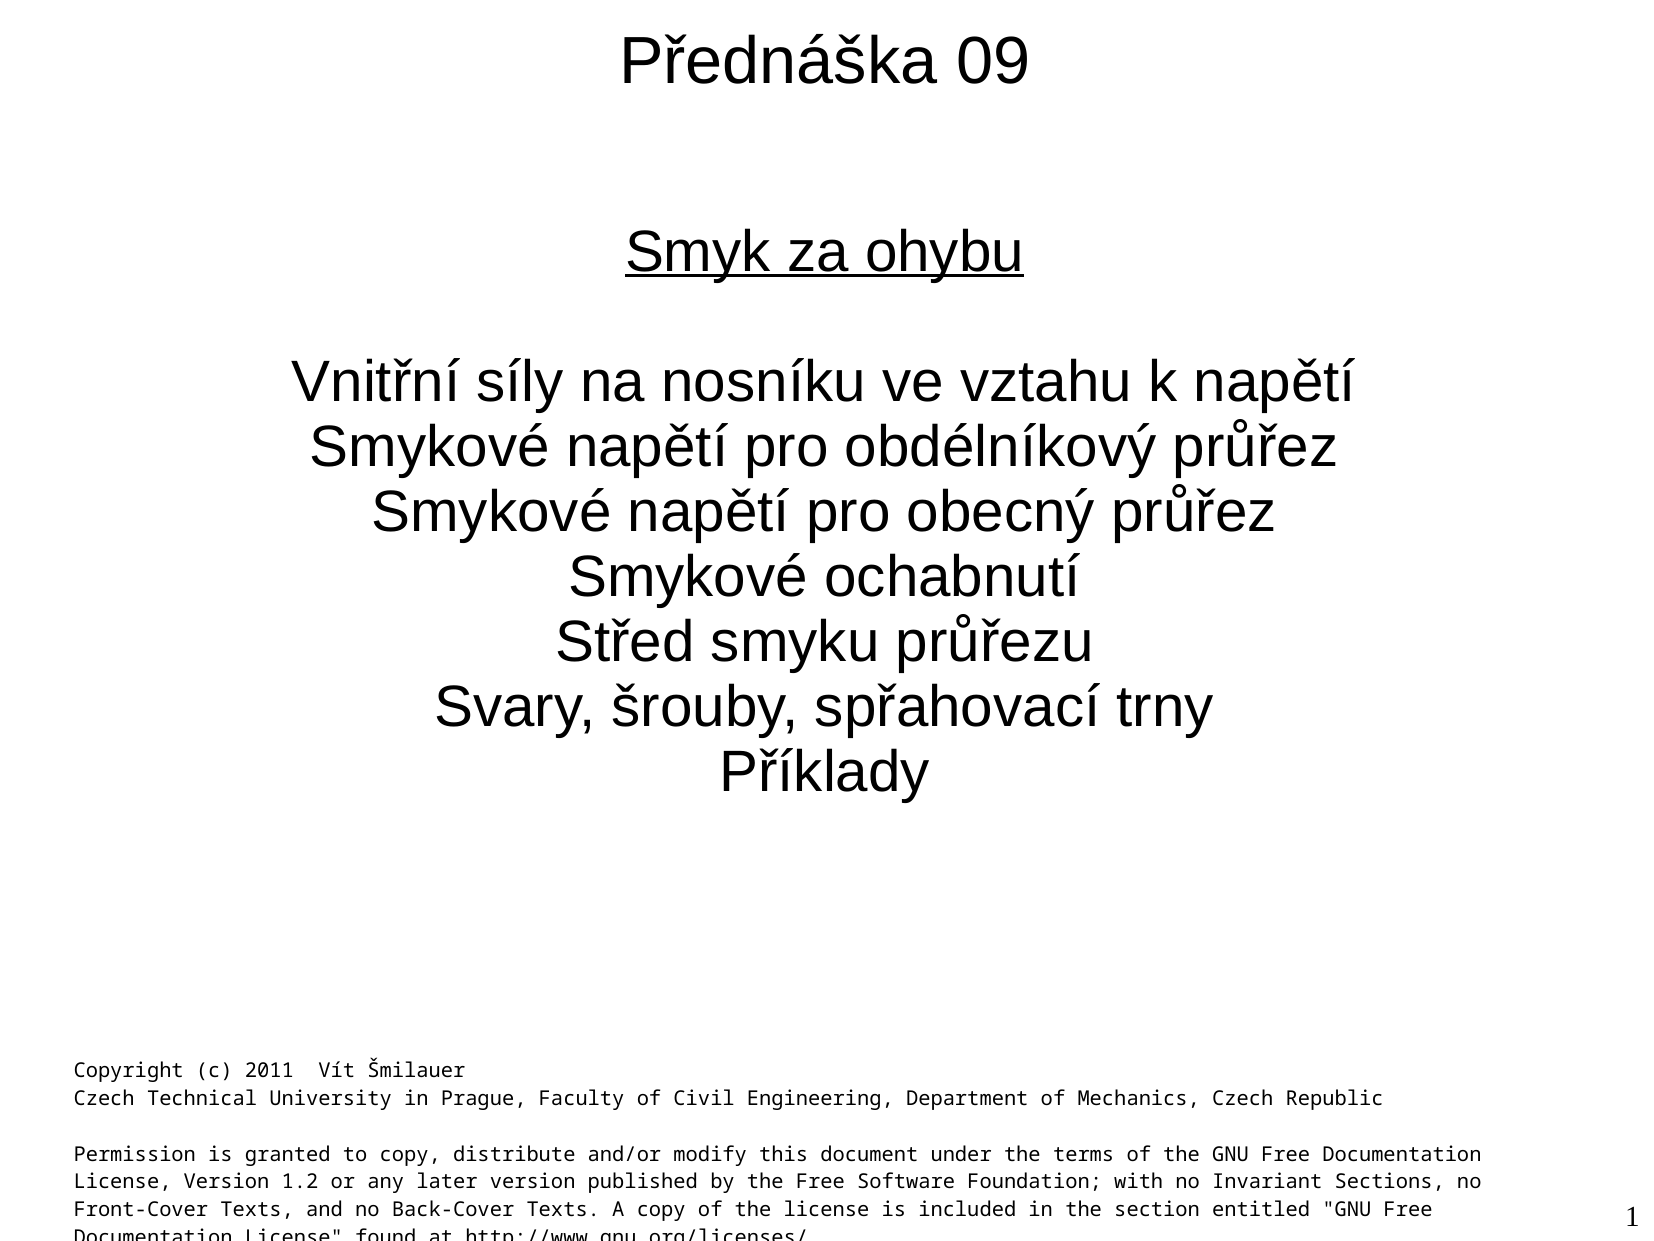

# Přednáška 09
Smyk za ohybu
Vnitřní síly na nosníku ve vztahu k napětí
Smykové napětí pro obdélníkový průřez
Smykové napětí pro obecný průřez
Smykové ochabnutí
Střed smyku průřezu
Svary, šrouby, spřahovací trny
Příklady
Copyright (c) 2011 Vít Šmilauer
Czech Technical University in Prague, Faculty of Civil Engineering, Department of Mechanics, Czech Republic
Permission is granted to copy, distribute and/or modify this document under the terms of the GNU Free Documentation License, Version 1.2 or any later version published by the Free Software Foundation; with no Invariant Sections, no Front-Cover Texts, and no Back-Cover Texts. A copy of the license is included in the section entitled "GNU Free Documentation License" found at http://www.gnu.org/licenses/
1